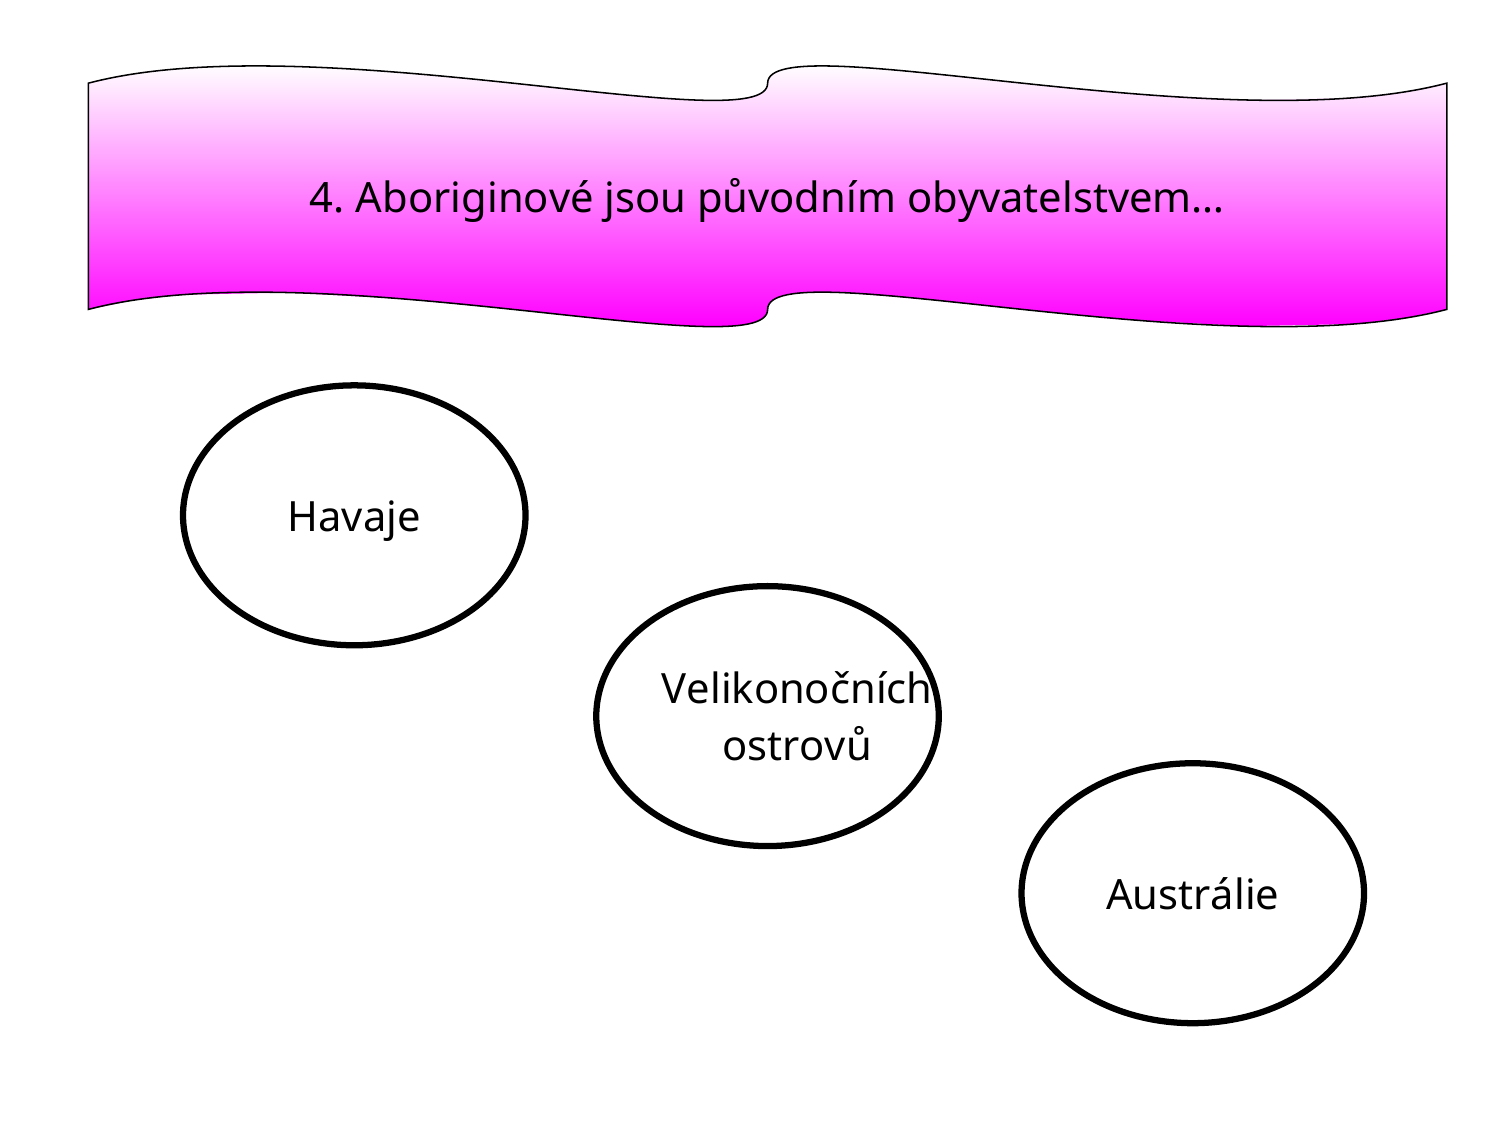

4. Aboriginové jsou původním obyvatelstvem…
Havaje
Velikonočních
ostrovů
Austrálie